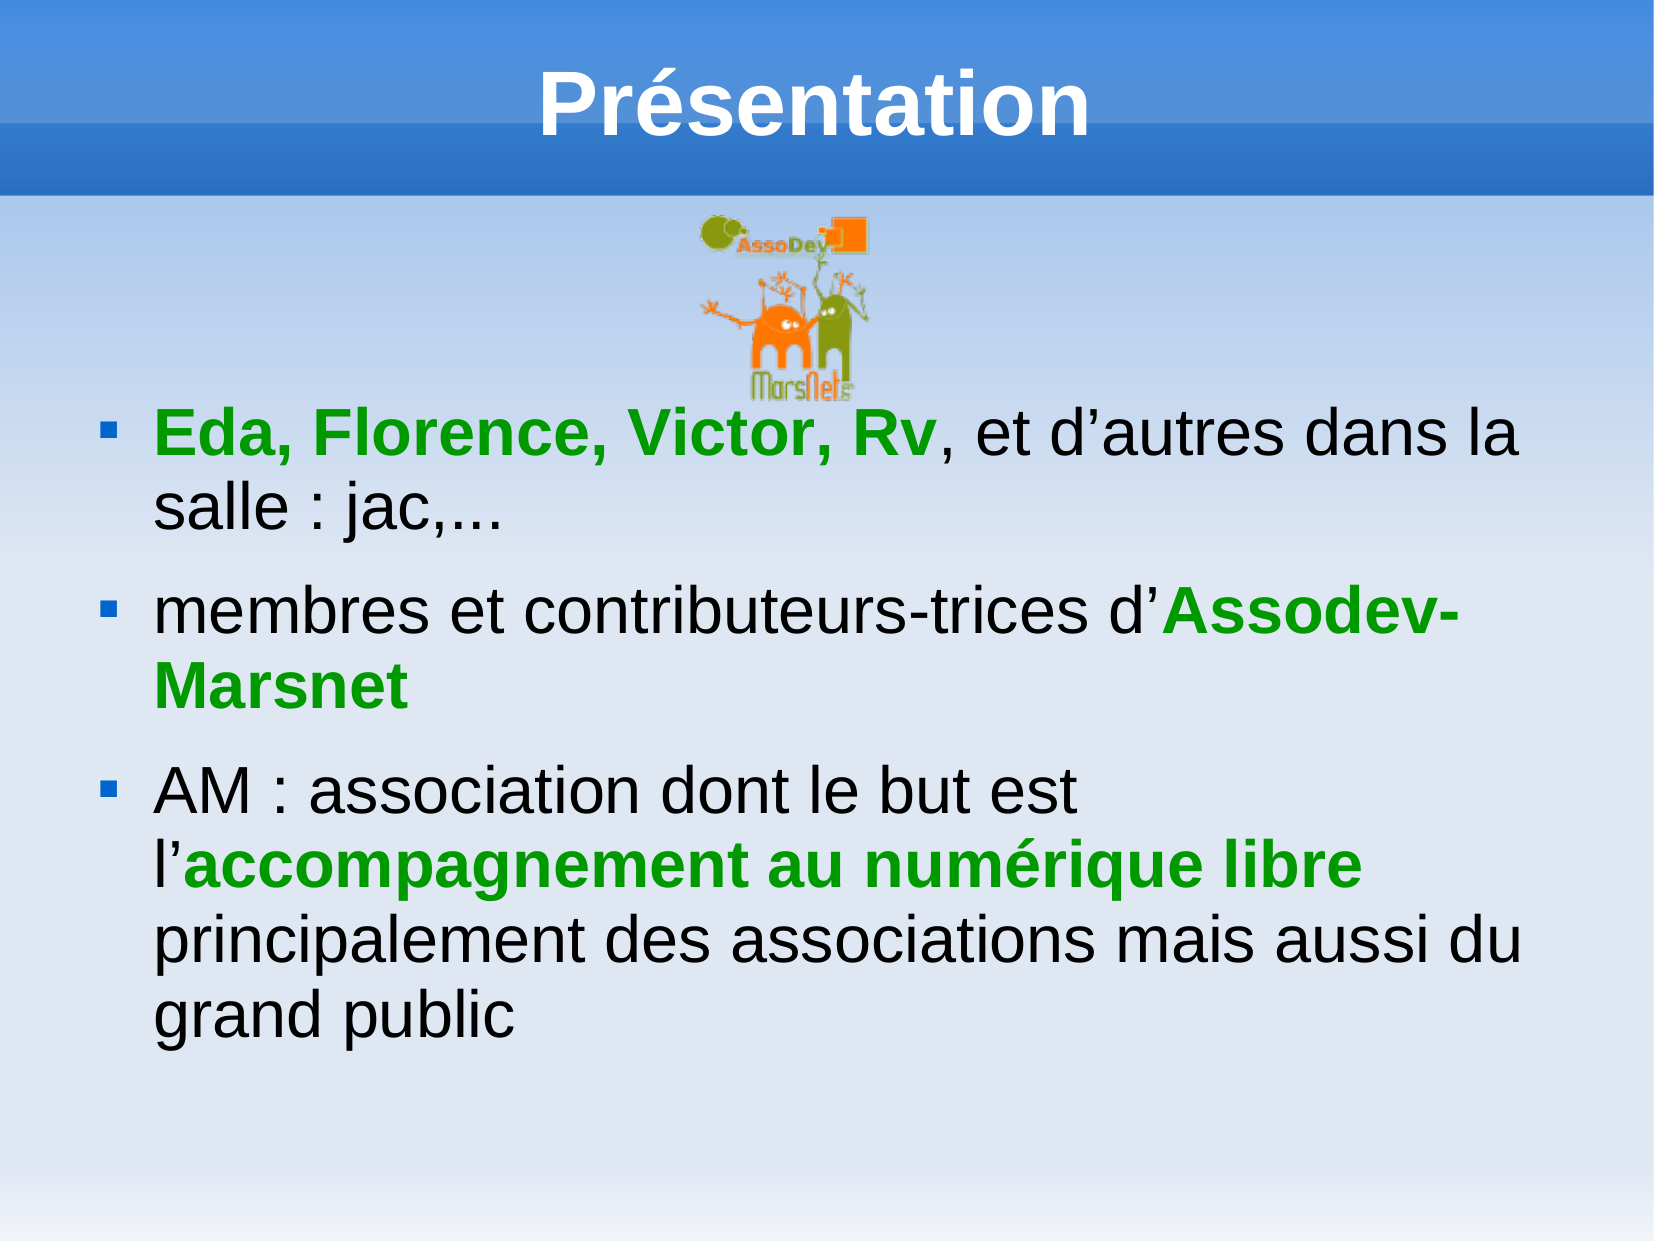

# Présentation
Eda, Florence, Victor, Rv, et d’autres dans la salle : jac,...
membres et contributeurs-trices d’Assodev-Marsnet
AM : association dont le but est l’accompagnement au numérique libre principalement des associations mais aussi du grand public